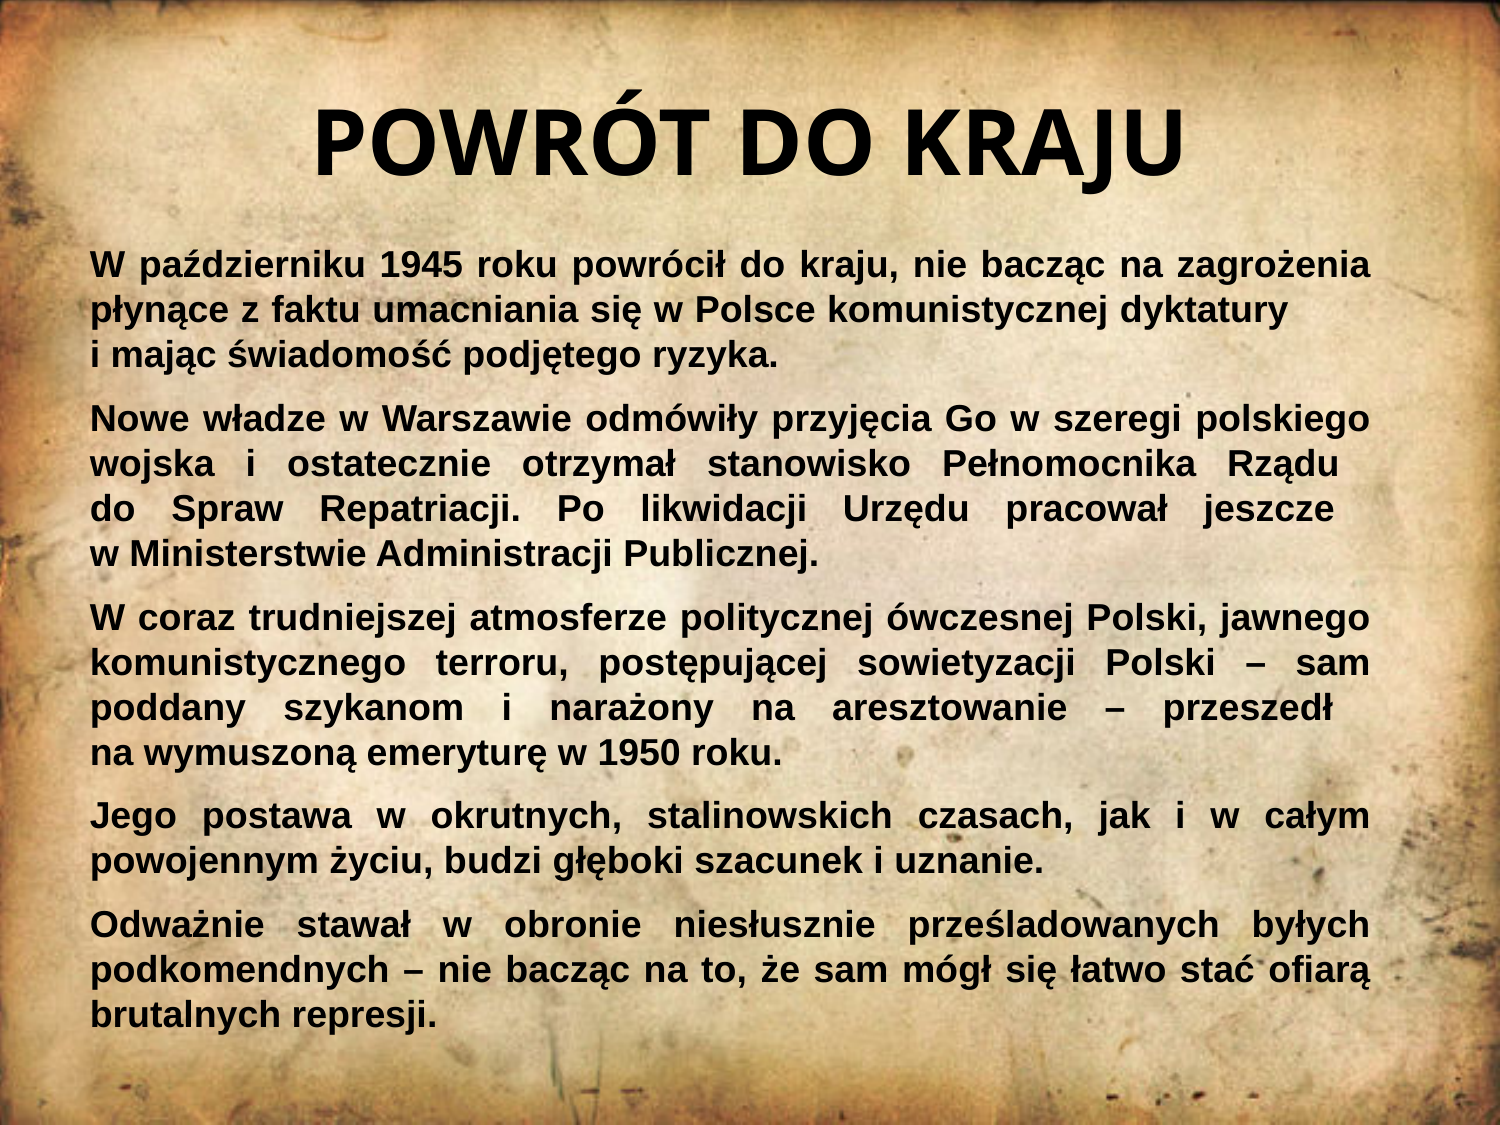

# POWRÓT DO KRAJU
W październiku 1945 roku powrócił do kraju, nie bacząc na zagrożenia płynące z faktu umacniania się w Polsce komunistycznej dyktatury i mając świadomość podjętego ryzyka.
Nowe władze w Warszawie odmówiły przyjęcia Go w szeregi polskiego wojska i ostatecznie otrzymał stanowisko Pełnomocnika Rządu
do Spraw Repatriacji. Po likwidacji Urzędu pracował jeszcze
w Ministerstwie Administracji Publicznej.
W coraz trudniejszej atmosferze politycznej ówczesnej Polski, jawnego komunistycznego terroru, postępującej sowietyzacji Polski – sam poddany szykanom i narażony na aresztowanie – przeszedł
na wymuszoną emeryturę w 1950 roku.
Jego postawa w okrutnych, stalinowskich czasach, jak i w całym powojennym życiu, budzi głęboki szacunek i uznanie.
Odważnie stawał w obronie niesłusznie prześladowanych byłych podkomendnych – nie bacząc na to, że sam mógł się łatwo stać ofiarą brutalnych represji.